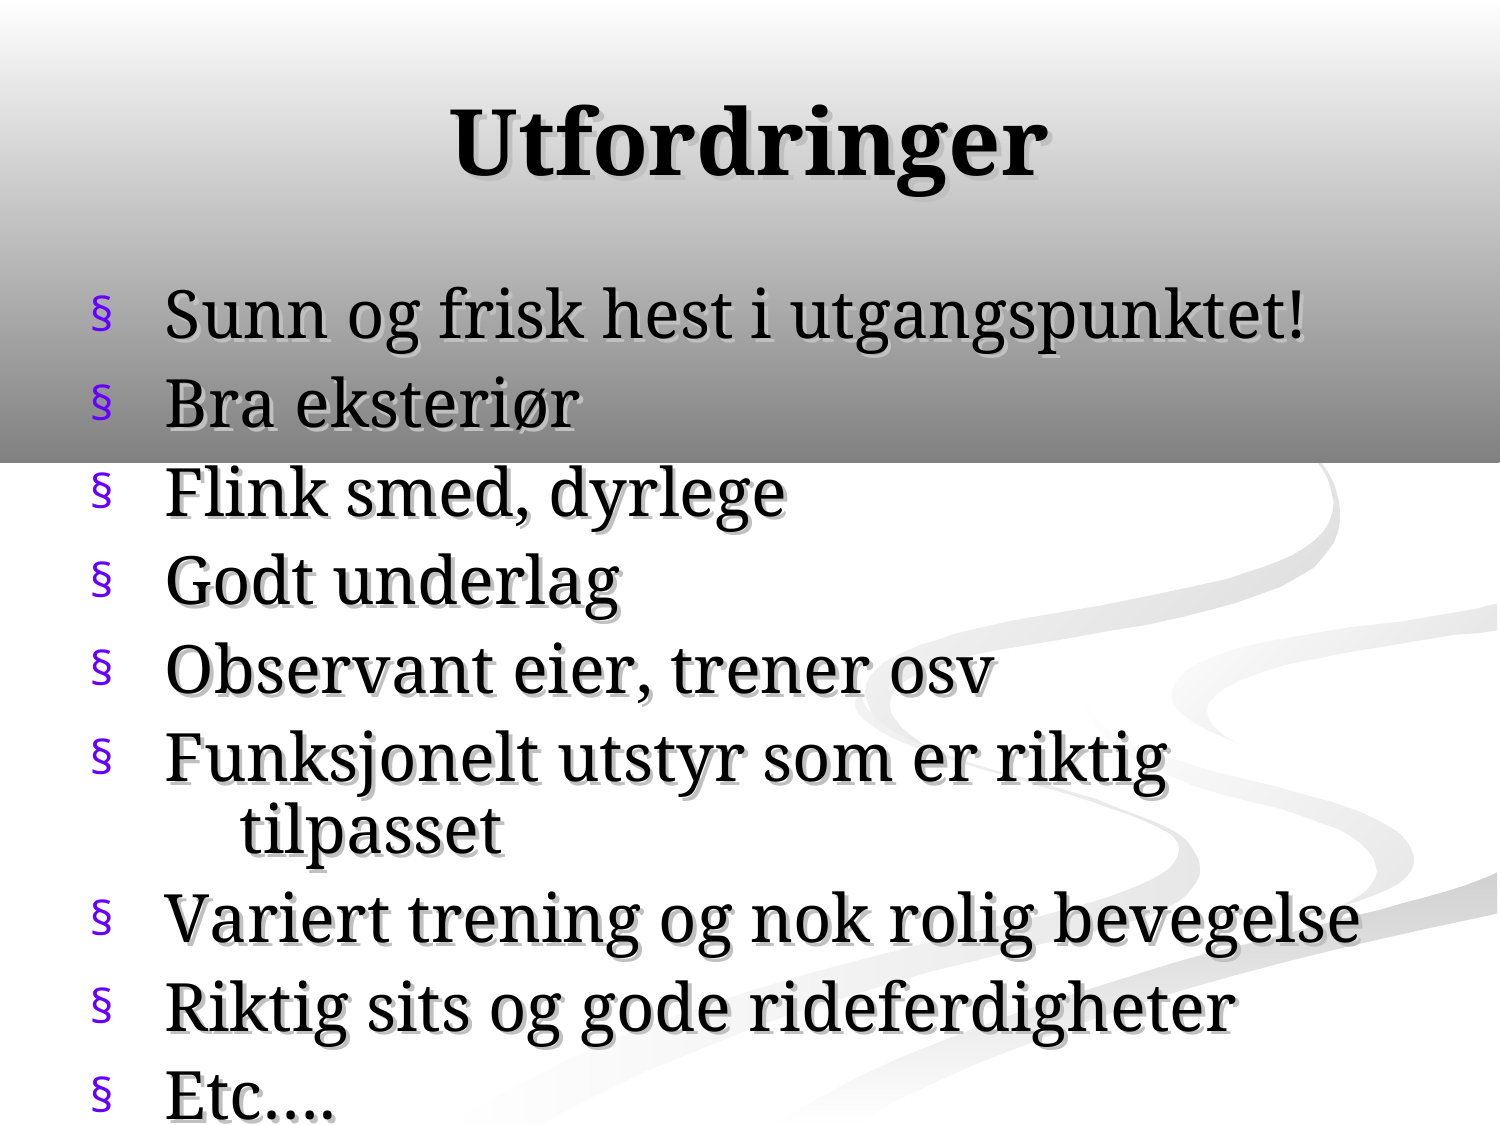

# Utfordringer
Sunn og frisk hest i utgangspunktet!
Bra eksteriør
Flink smed, dyrlege
Godt underlag
Observant eier, trener osv
Funksjonelt utstyr som er riktig tilpasset
Variert trening og nok rolig bevegelse
Riktig sits og gode rideferdigheter
Etc….